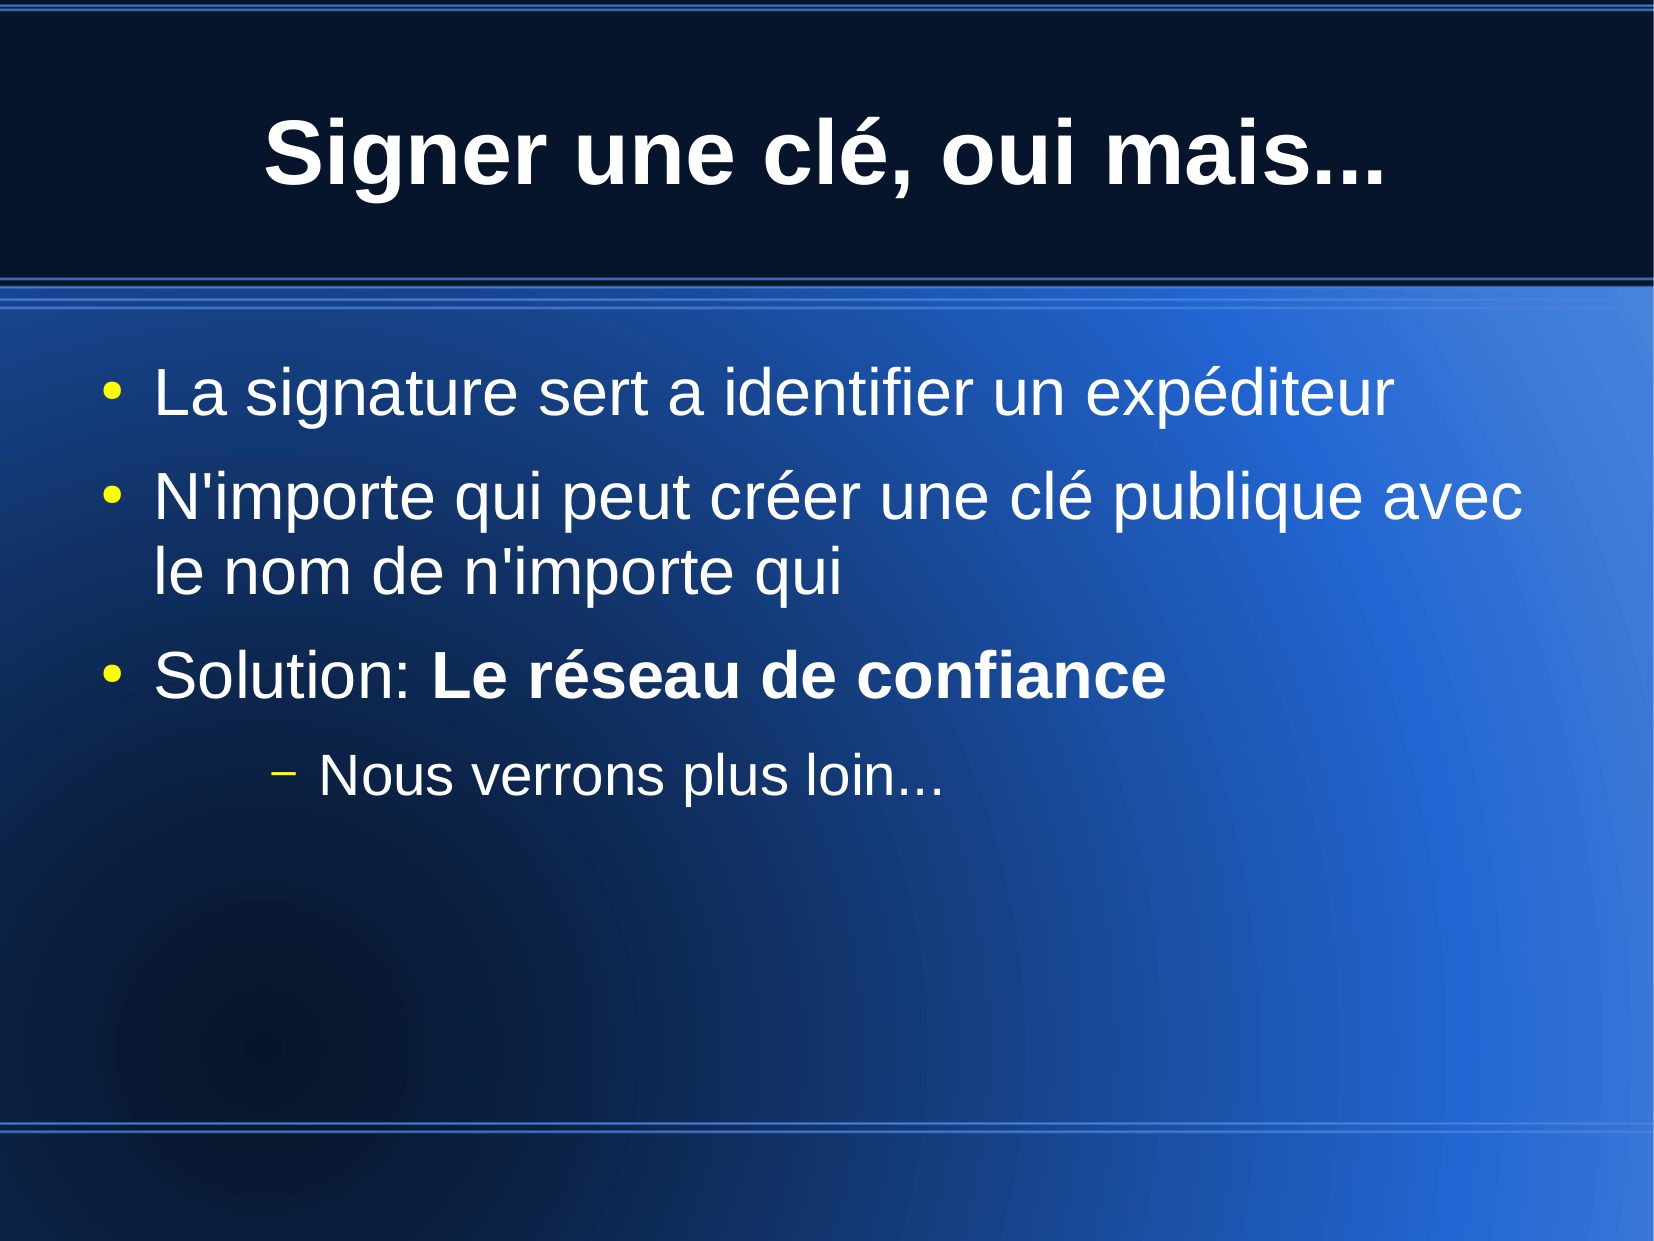

# Signer une clé, oui mais...
La signature sert a identifier un expéditeur
N'importe qui peut créer une clé publique avec le nom de n'importe qui
Solution: Le réseau de confiance
Nous verrons plus loin...